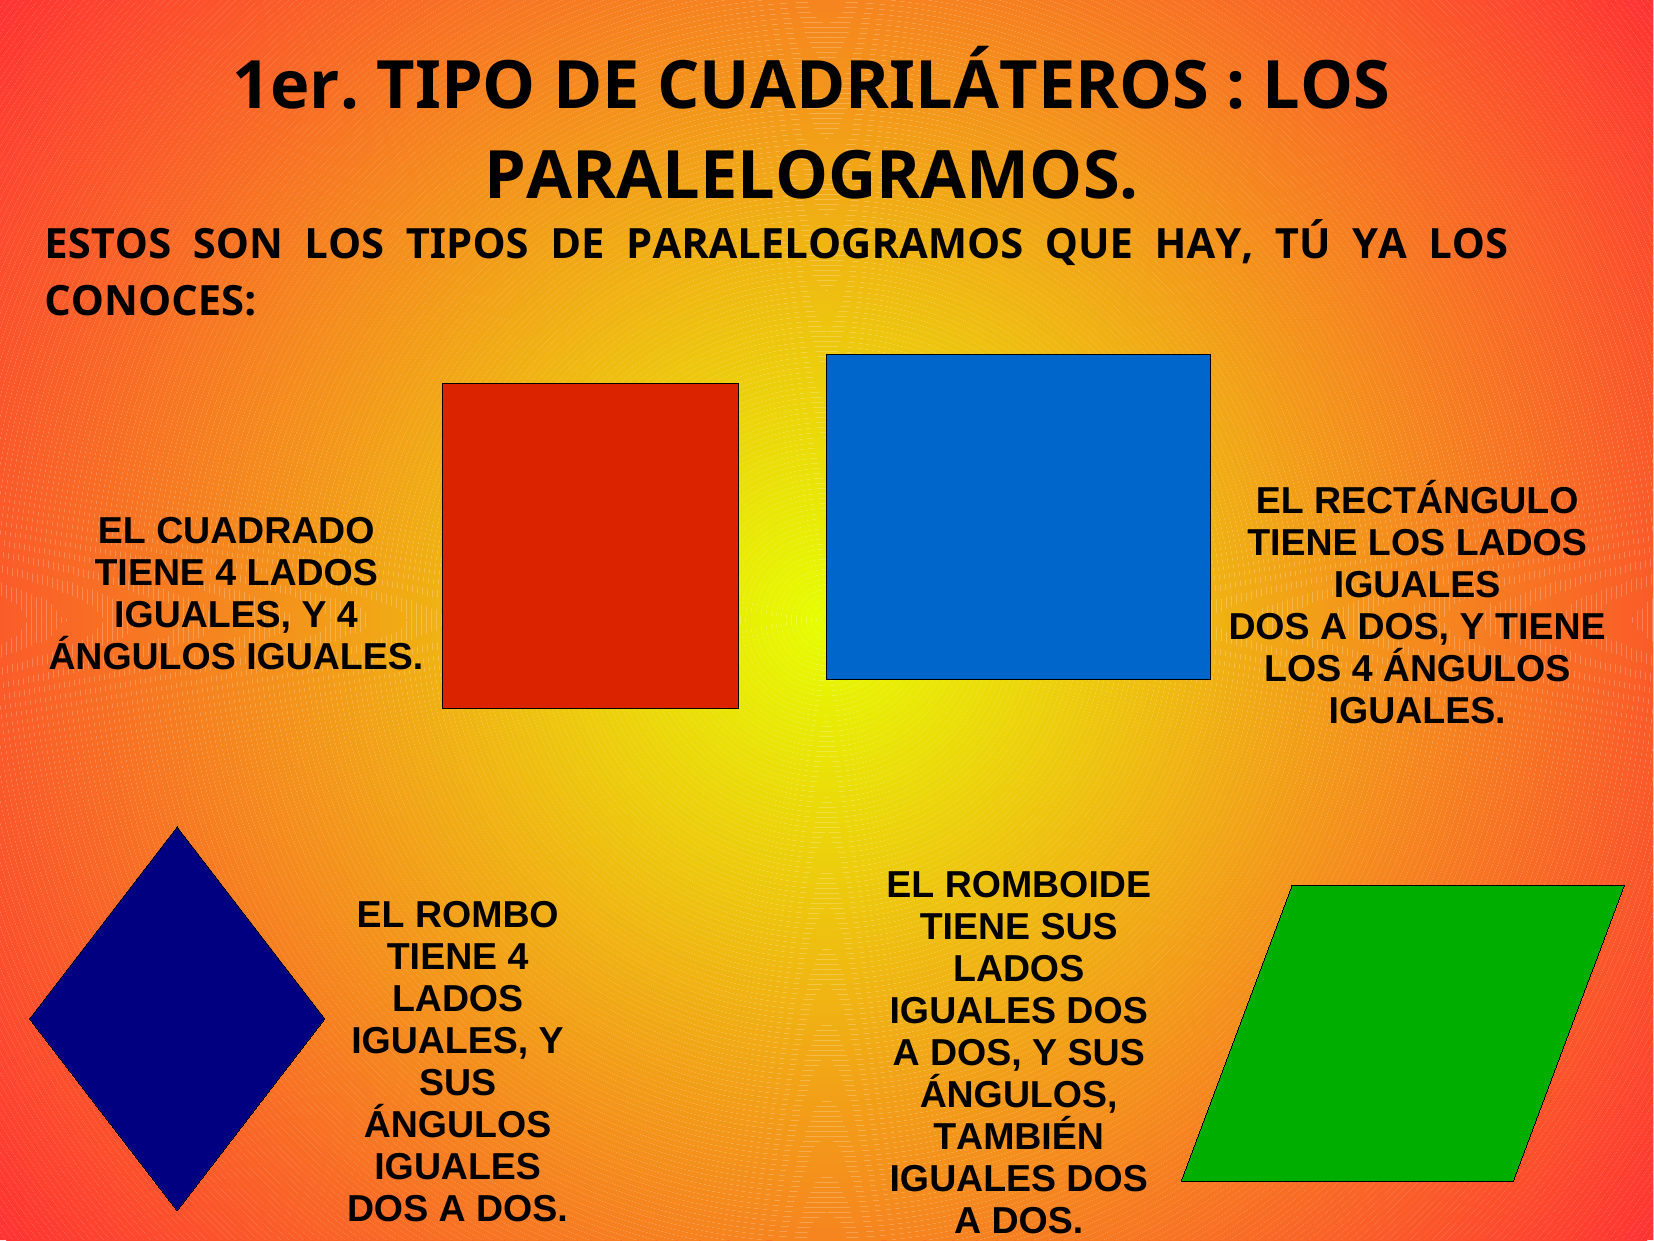

1er. TIPO DE CUADRILÁTEROS : LOS PARALELOGRAMOS.
ESTOS SON LOS TIPOS DE PARALELOGRAMOS QUE HAY, TÚ YA LOS CONOCES:
EL RECTÁNGULO TIENE LOS LADOS IGUALES
DOS A DOS, Y TIENE LOS 4 ÁNGULOS IGUALES.
EL CUADRADO TIENE 4 LADOS IGUALES, Y 4 ÁNGULOS IGUALES.
EL ROMBOIDE TIENE SUS LADOS IGUALES DOS A DOS, Y SUS ÁNGULOS, TAMBIÉN IGUALES DOS A DOS.
EL ROMBO TIENE 4 LADOS IGUALES, Y SUS ÁNGULOS IGUALES DOS A DOS.